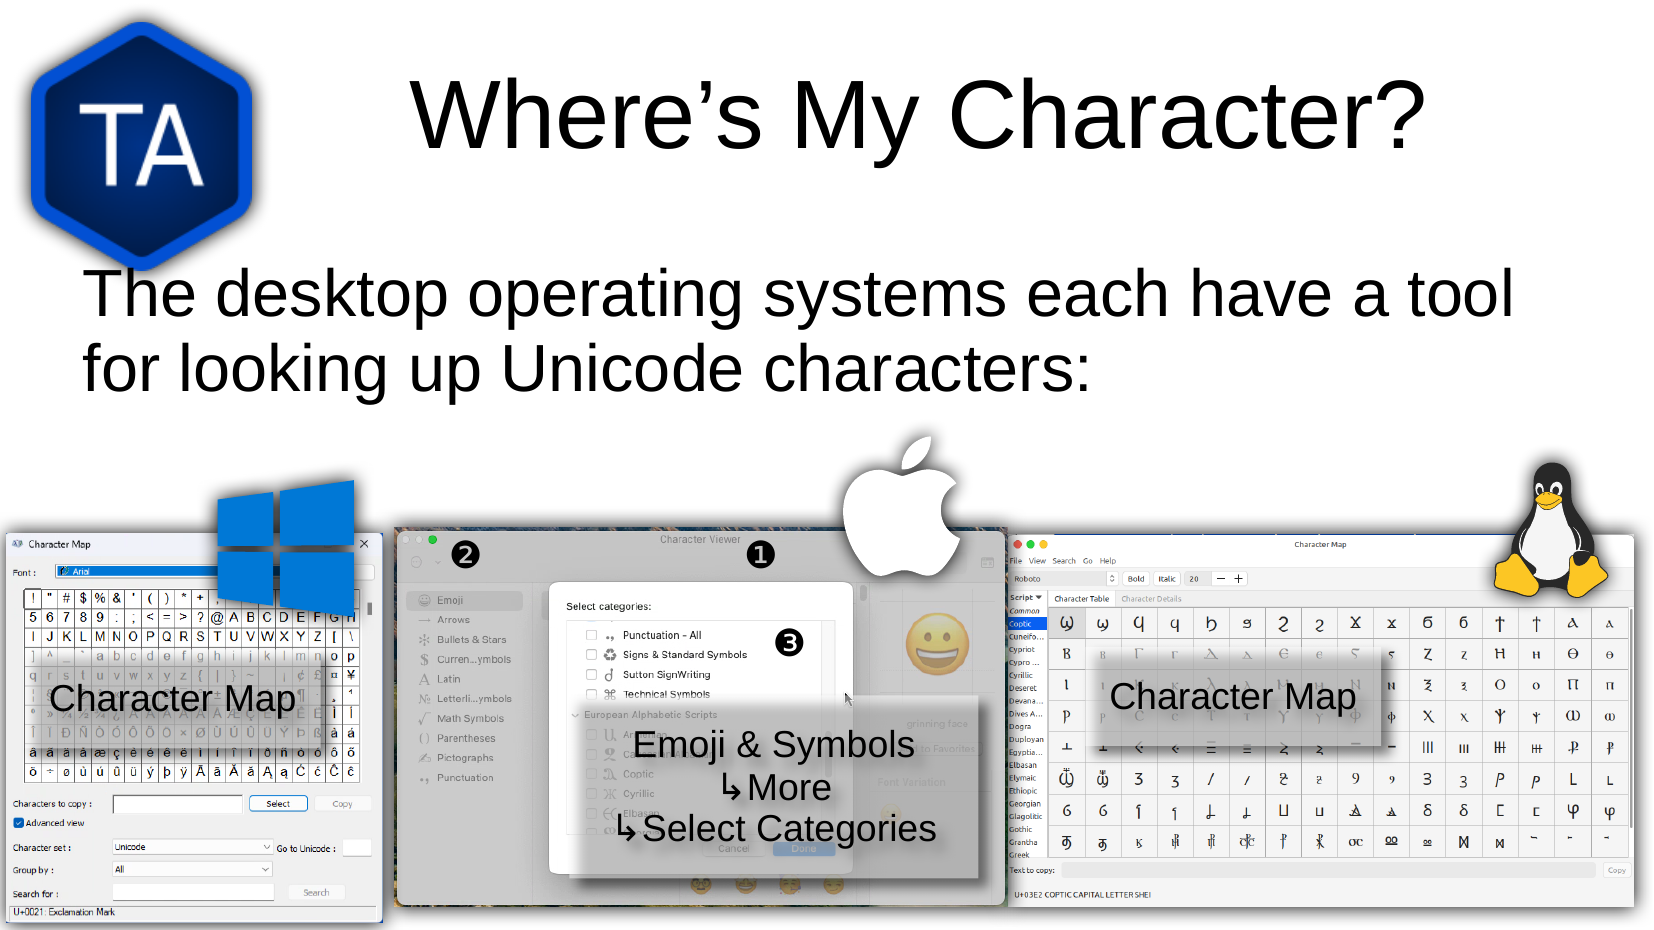

# Where’s My Character?
The desktop operating systems each have a tool for looking up Unicode characters:
❷
❶
❸
Character Map
Character Map
Emoji & Symbols
↳More
↳Select Categories